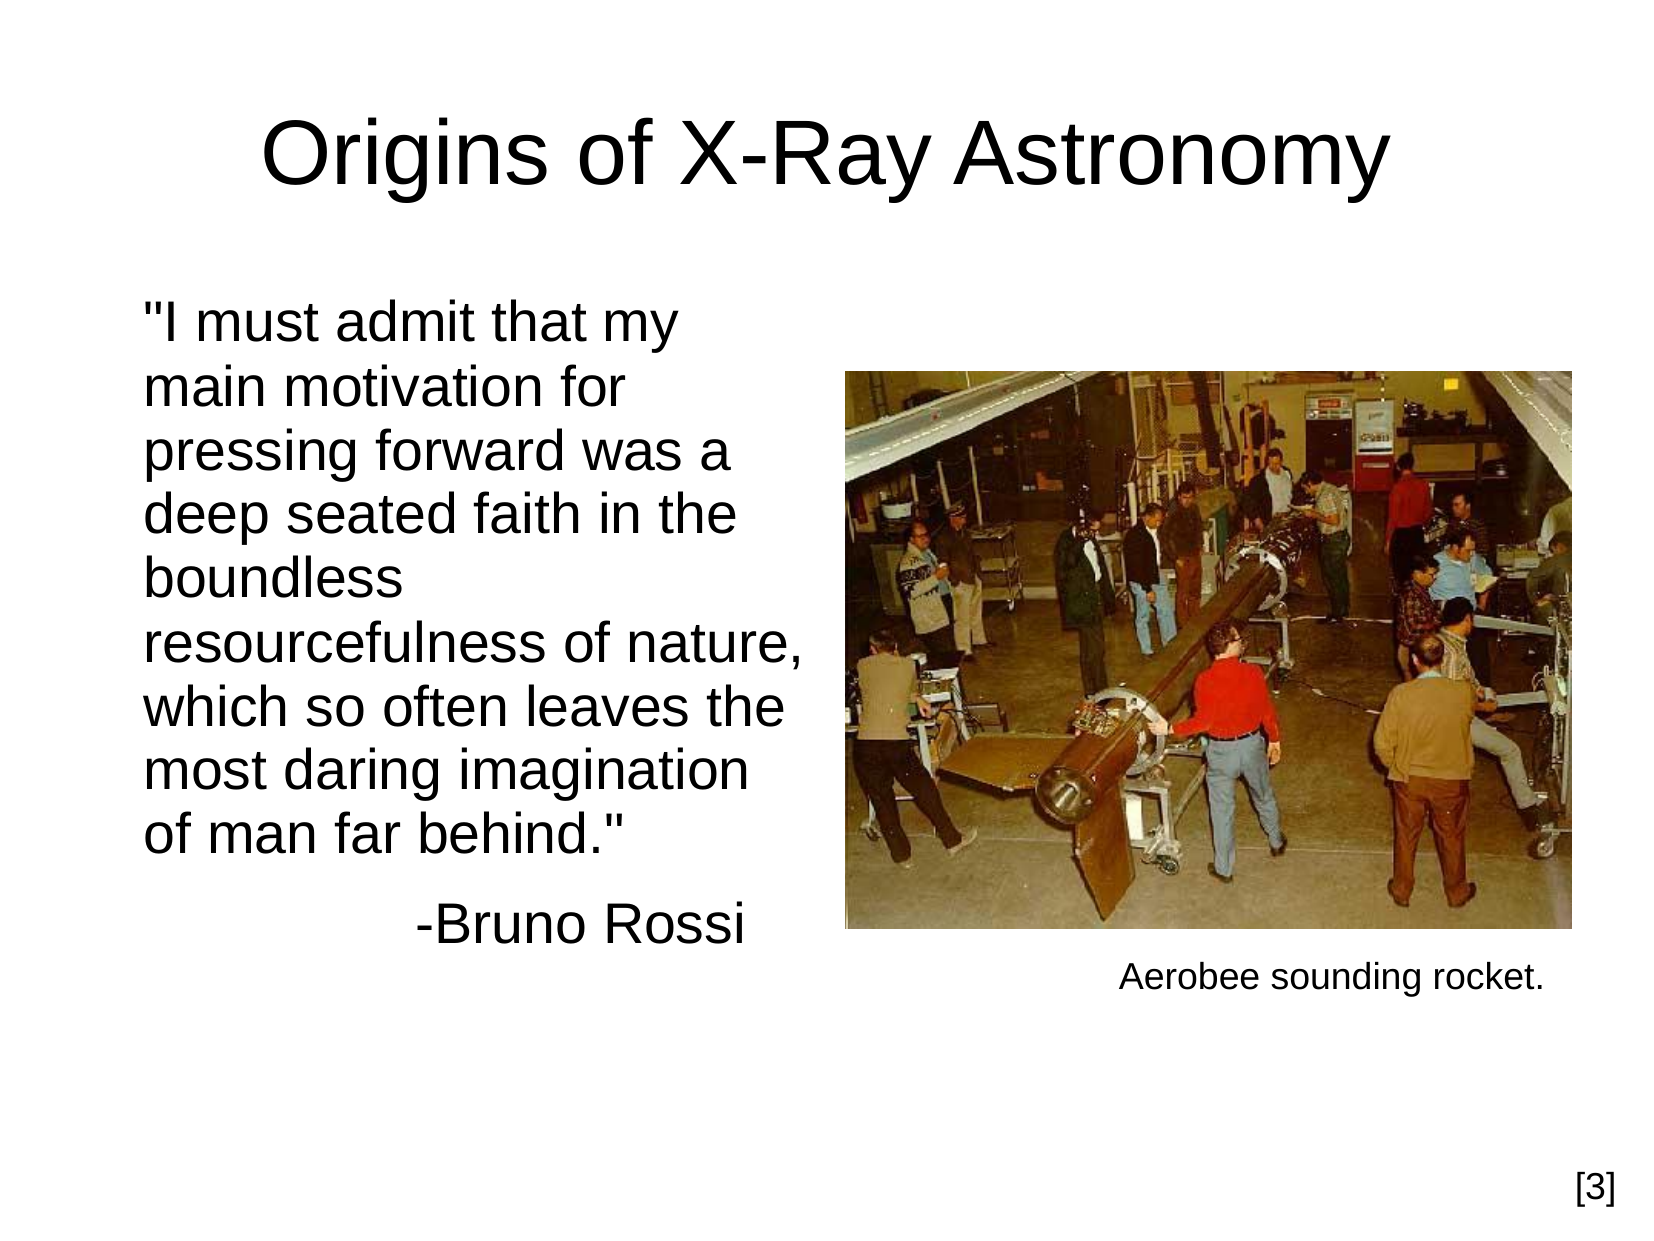

# Origins of X-Ray Astronomy
"I must admit that my main motivation for pressing forward was a deep seated faith in the boundless resourcefulness of nature, which so often leaves the most daring imagination of man far behind."
 -Bruno Rossi
Aerobee sounding rocket.
[3]